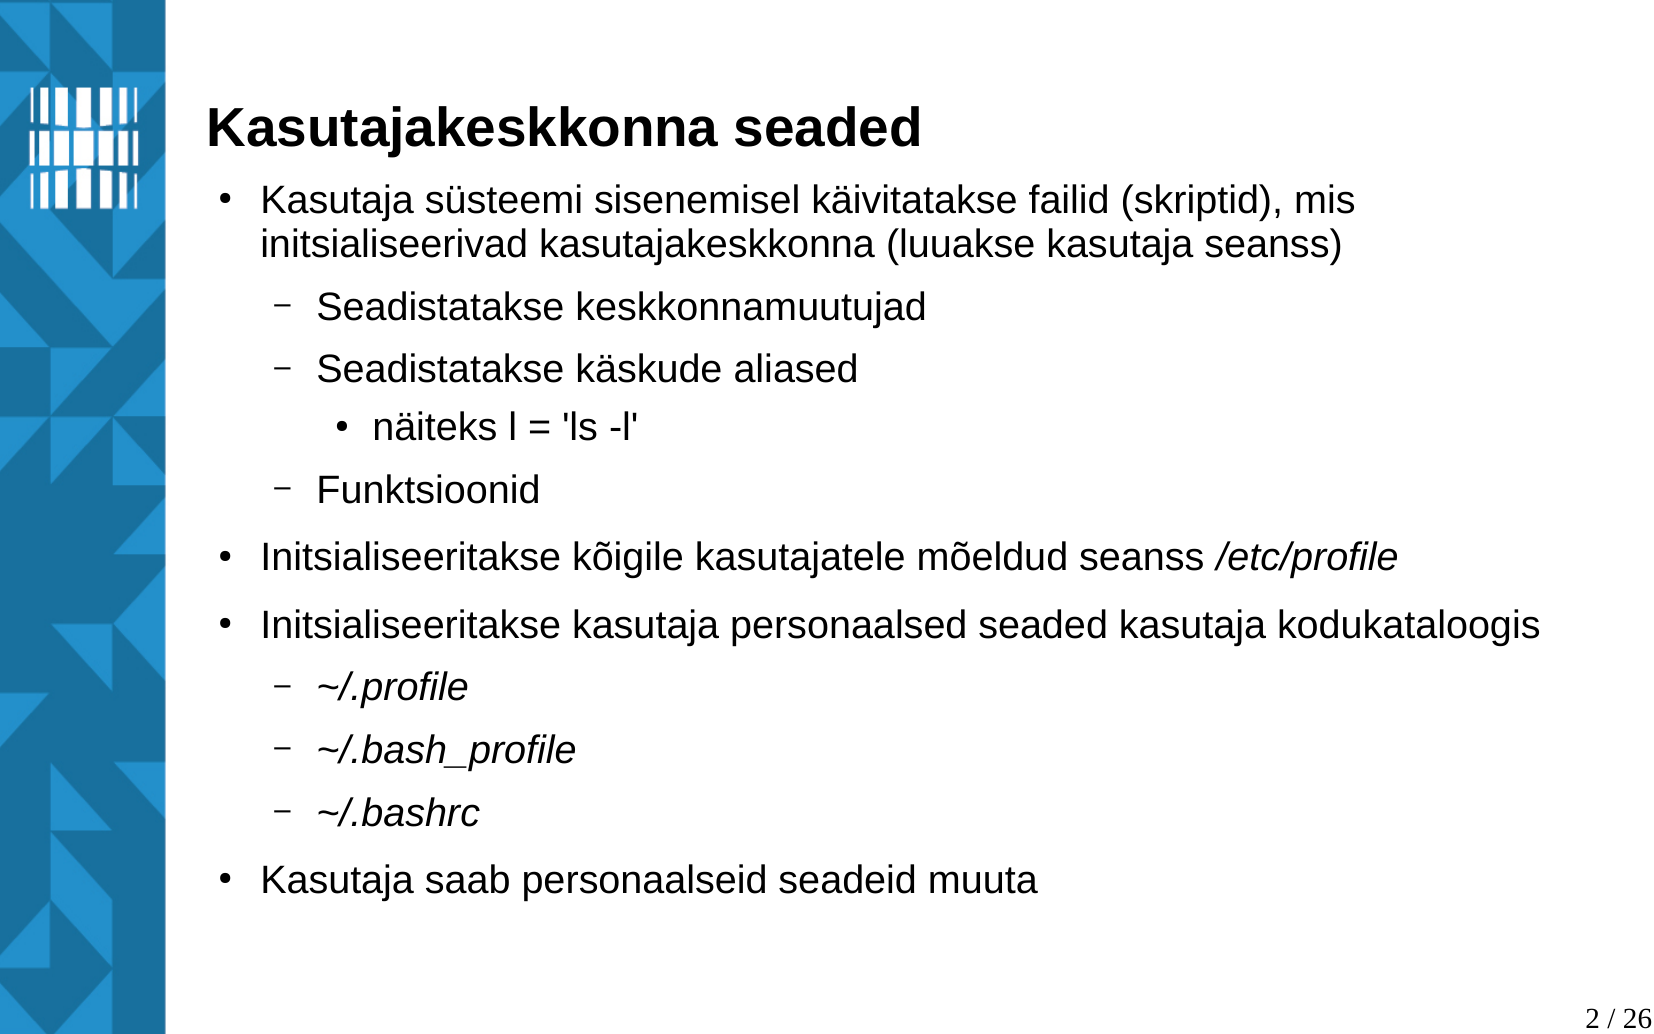

# Kasutajakeskkonna seaded
Kasutaja süsteemi sisenemisel käivitatakse failid (skriptid), mis initsialiseerivad kasutajakeskkonna (luuakse kasutaja seanss)
Seadistatakse keskkonnamuutujad
Seadistatakse käskude aliased
näiteks l = 'ls -l'
Funktsioonid
Initsialiseeritakse kõigile kasutajatele mõeldud seanss /etc/profile
Initsialiseeritakse kasutaja personaalsed seaded kasutaja kodukataloogis
~/.profile
~/.bash_profile
~/.bashrc
Kasutaja saab personaalseid seadeid muuta
2